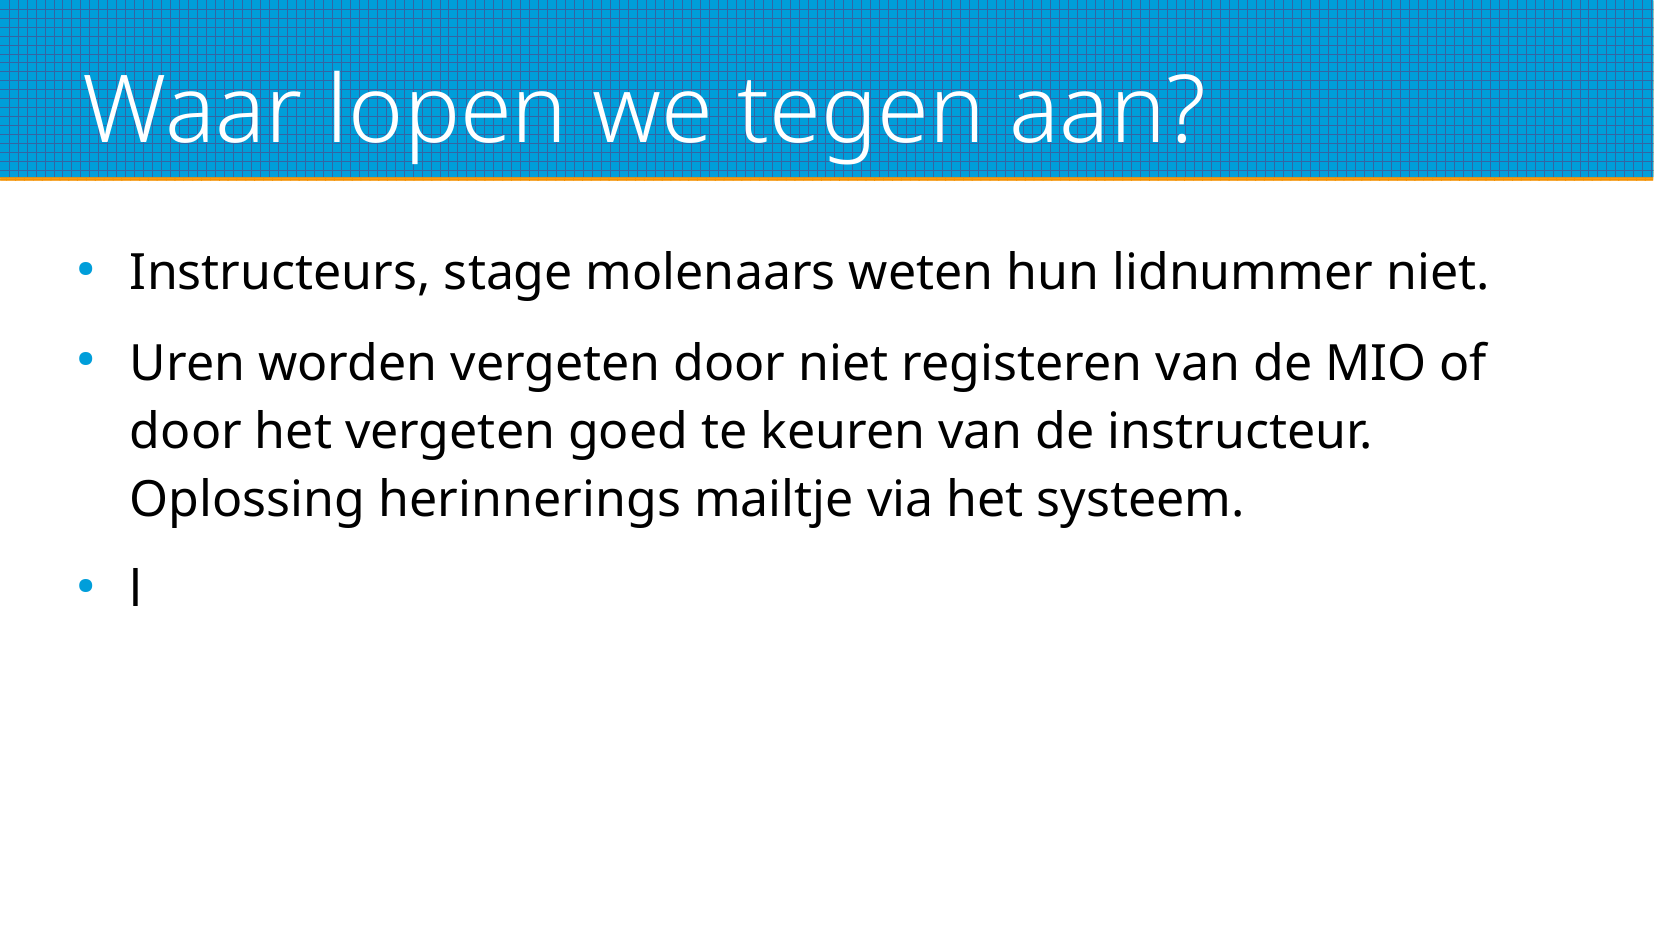

# Waar lopen we tegen aan?
Instructeurs, stage molenaars weten hun lidnummer niet.
Uren worden vergeten door niet registeren van de MIO of door het vergeten goed te keuren van de instructeur. Oplossing herinnerings mailtje via het systeem.
l